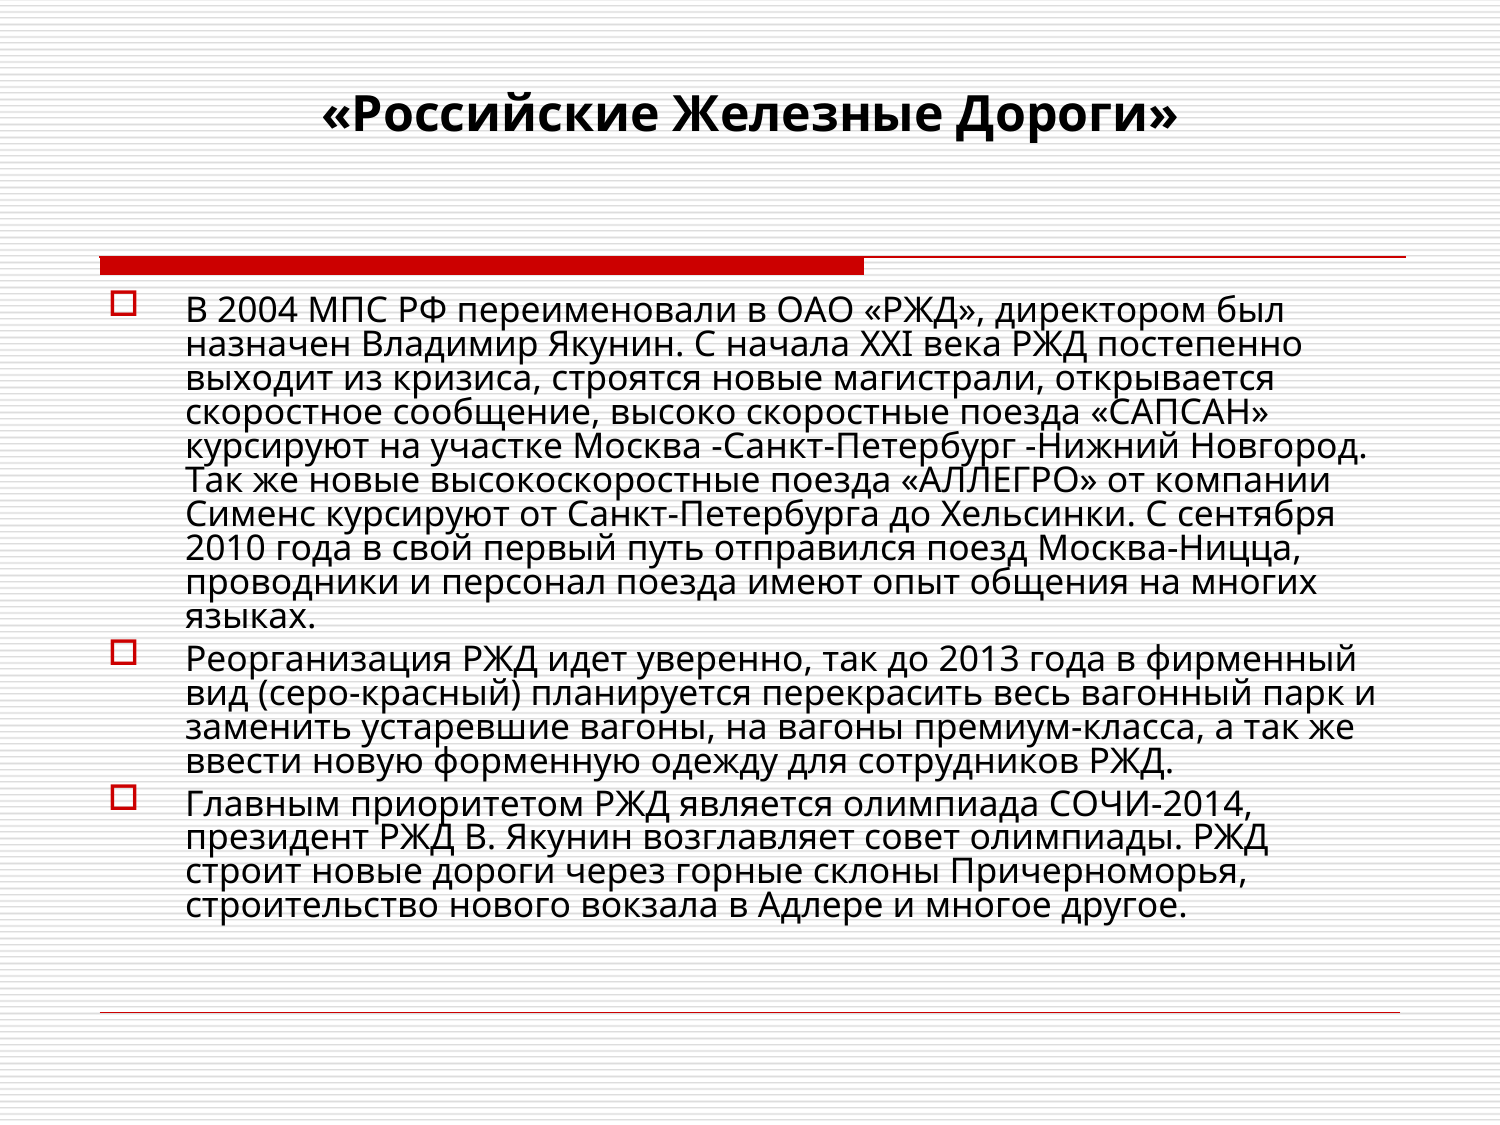

# «Российские Железные Дороги»
В 2004 МПС РФ переименовали в ОАО «РЖД», директором был назначен Владимир Якунин. С начала XXI века РЖД постепенно выходит из кризиса, строятся новые магистрали, открывается скоростное сообщение, высоко скоростные поезда «САПСАН» курсируют на участке Москва -Санкт-Петербург -Нижний Новгород. Так же новые высокоскоростные поезда «АЛЛЕГРО» от компании Сименс курсируют от Санкт-Петербурга до Хельсинки. С сентября 2010 года в свой первый путь отправился поезд Москва-Ницца, проводники и персонал поезда имеют опыт общения на многих языках.
Реорганизация РЖД идет уверенно, так до 2013 года в фирменный вид (серо-красный) планируется перекрасить весь вагонный парк и заменить устаревшие вагоны, на вагоны премиум-класса, а так же ввести новую форменную одежду для сотрудников РЖД.
Главным приоритетом РЖД является олимпиада СОЧИ-2014, президент РЖД В. Якунин возглавляет совет олимпиады. РЖД строит новые дороги через горные склоны Причерноморья, строительство нового вокзала в Адлере и многое другое.